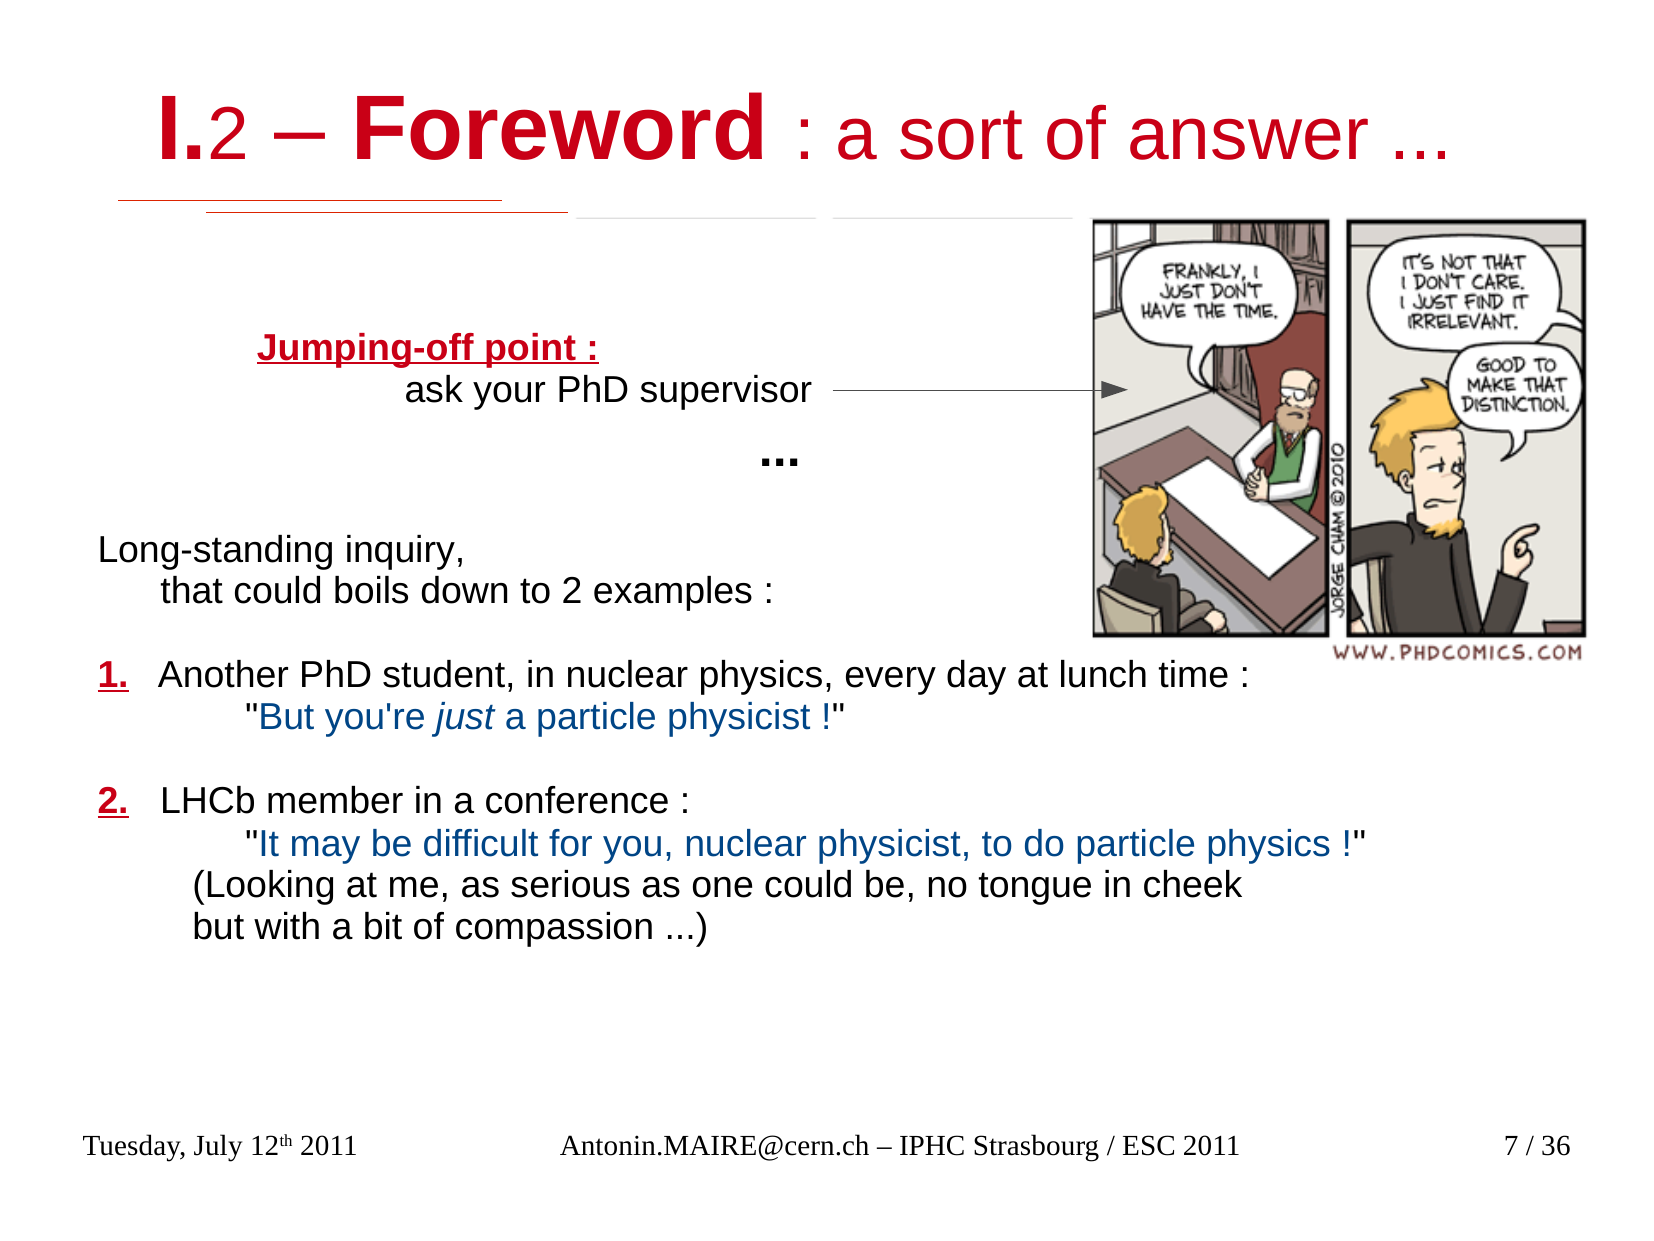

# I.2 – Foreword : a sort of answer ...
Jumping-off point :
		ask your PhD supervisor
...
Long-standing inquiry,
 that could boils down to 2 examples :
1. Another PhD student, in nuclear physics, every day at lunch time :
		"But you're just a particle physicist !"
2. LHCb member in a conference :
		"It may be difficult for you, nuclear physicist, to do particle physics !"
	 (Looking at me, as serious as one could be, no tongue in cheek
 	 but with a bit of compassion ...)
Mon, March 31st, 2008
Antonin Maire - IPHC Strasbourg / AliceWeek Apr. 08
7